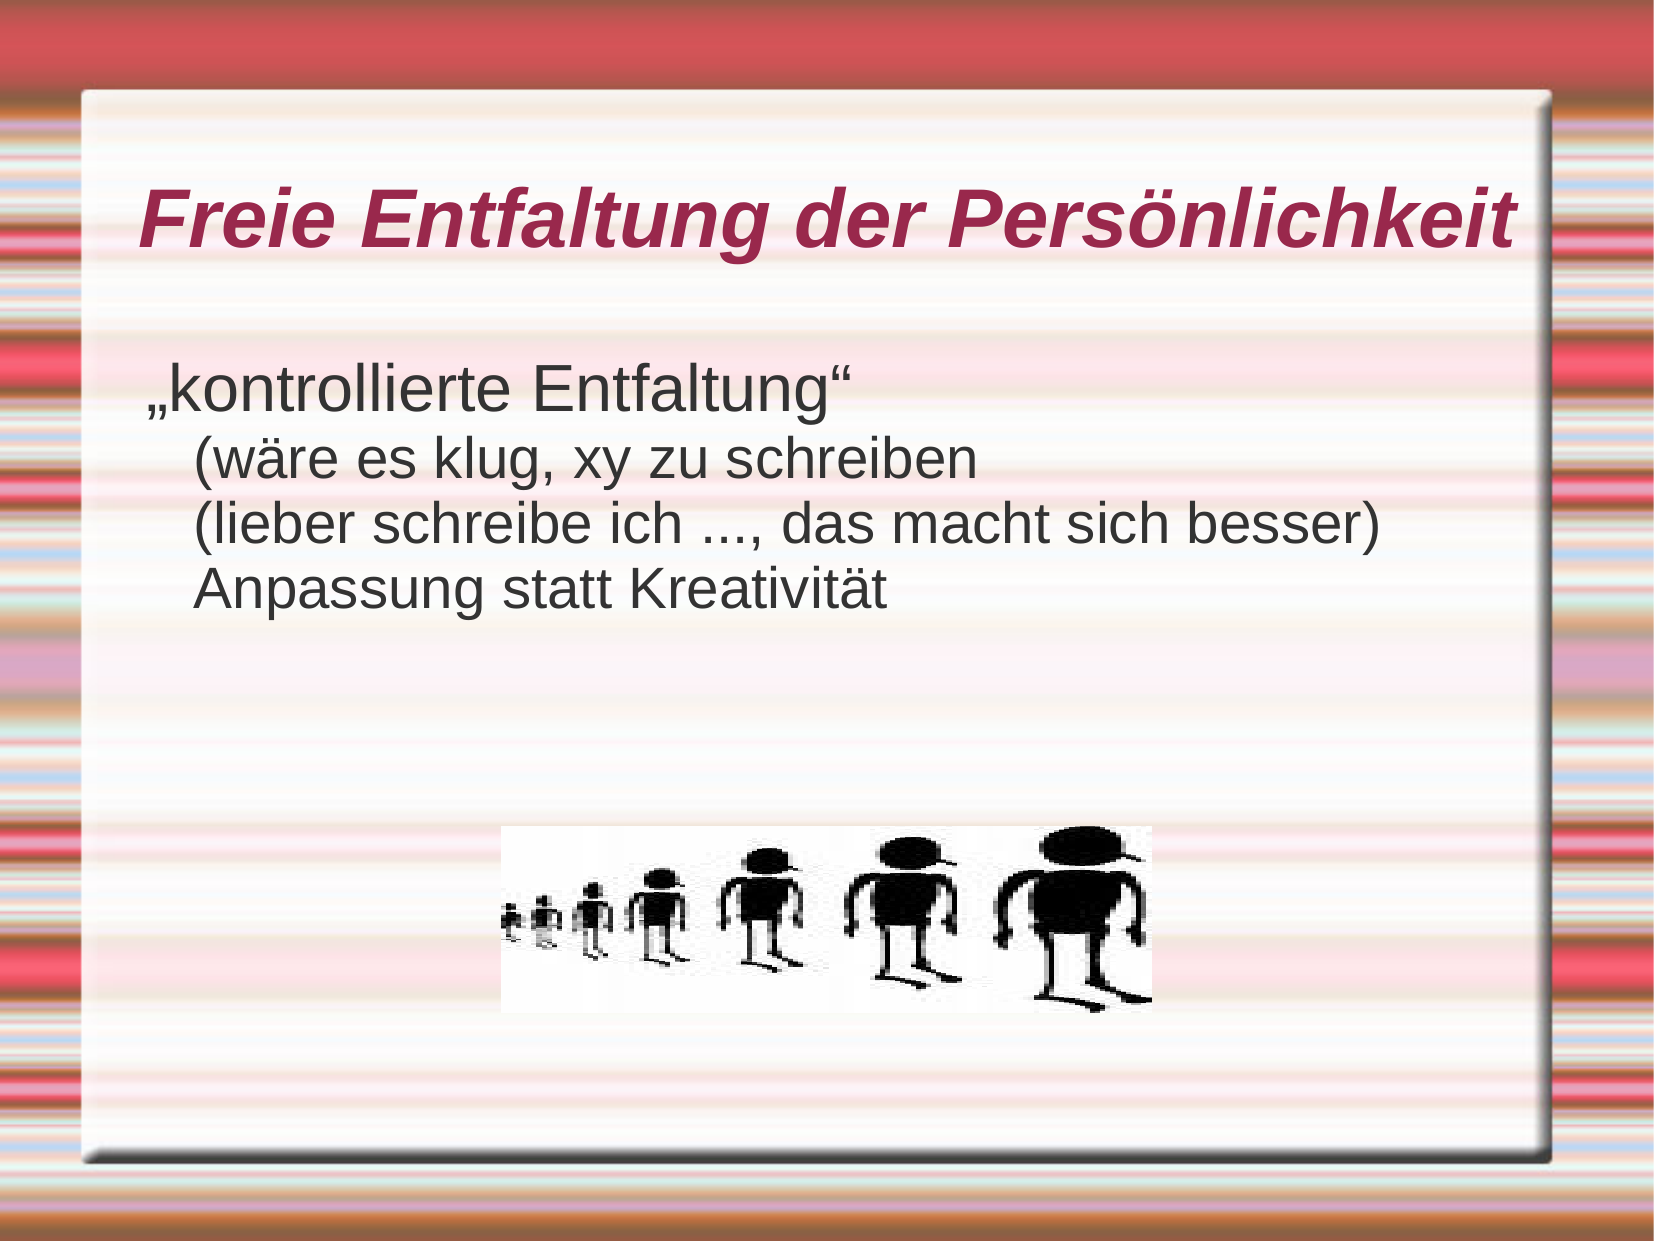

# Freie Entfaltung der Persönlichkeit
„kontrollierte Entfaltung“
(wäre es klug, xy zu schreiben
(lieber schreibe ich ..., das macht sich besser)
Anpassung statt Kreativität